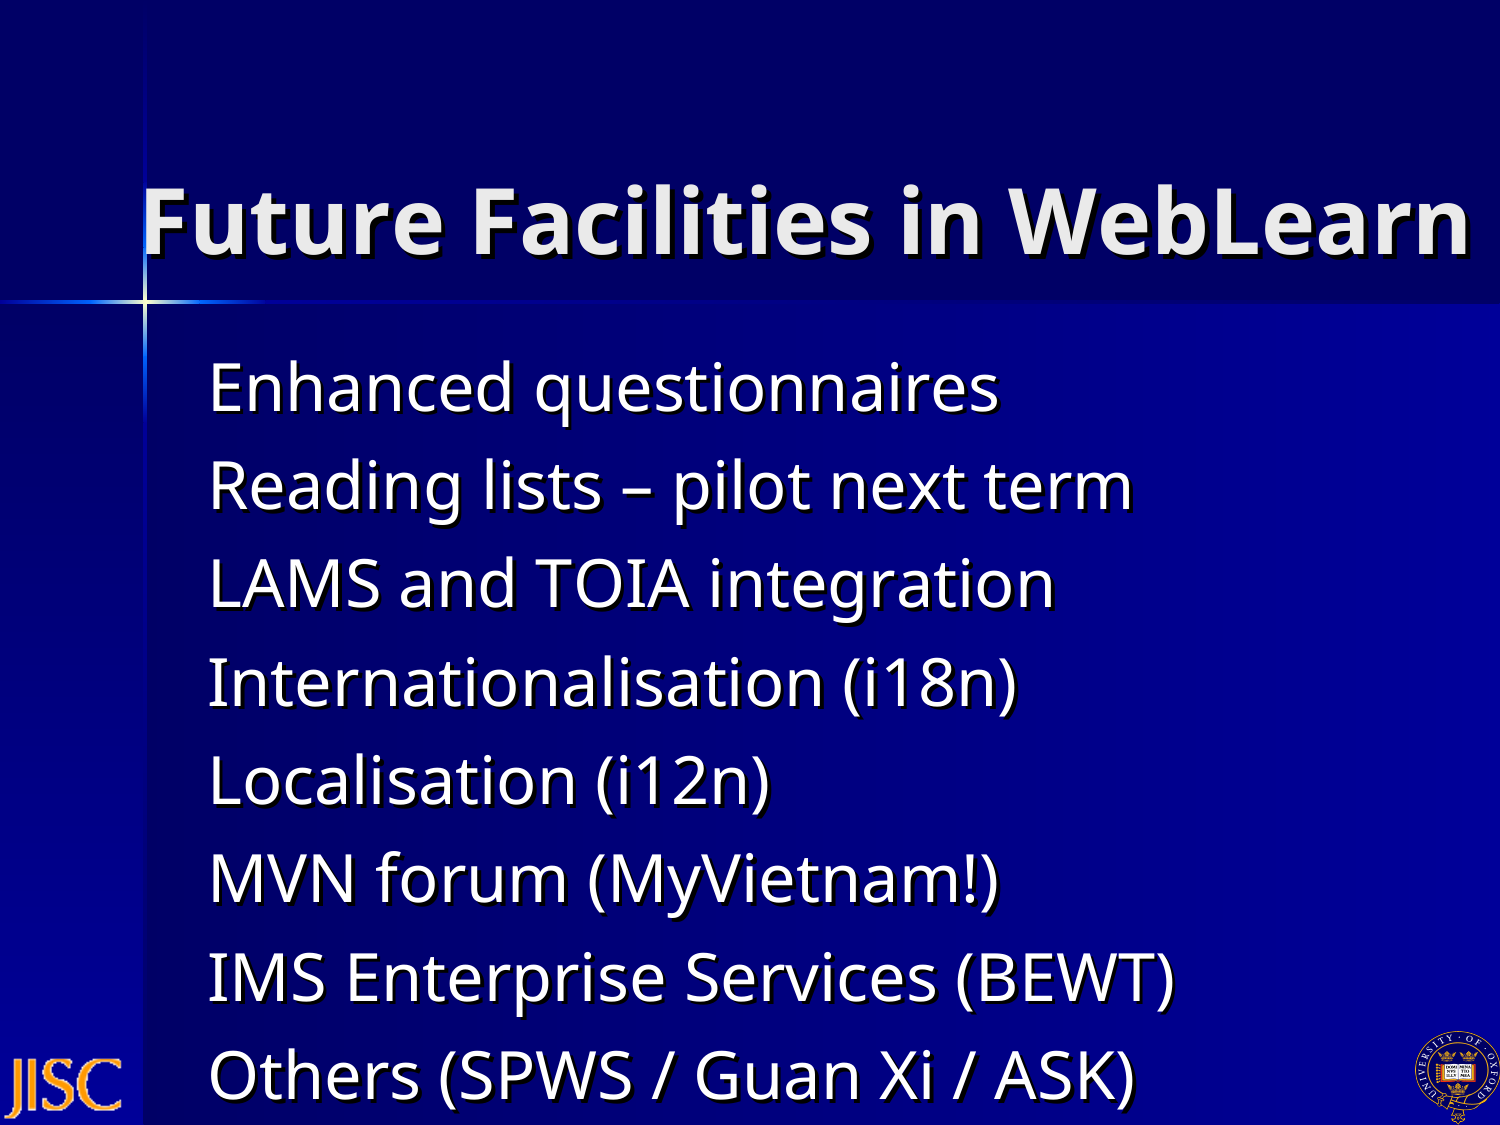

# Future Facilities in WebLearn
 Enhanced questionnaires
 Reading lists – pilot next term
 LAMS and TOIA integration
 Internationalisation (i18n)
 Localisation (i12n)
 MVN forum (MyVietnam!)
 IMS Enterprise Services (BEWT)
 Others (SPWS / Guan Xi / ASK)